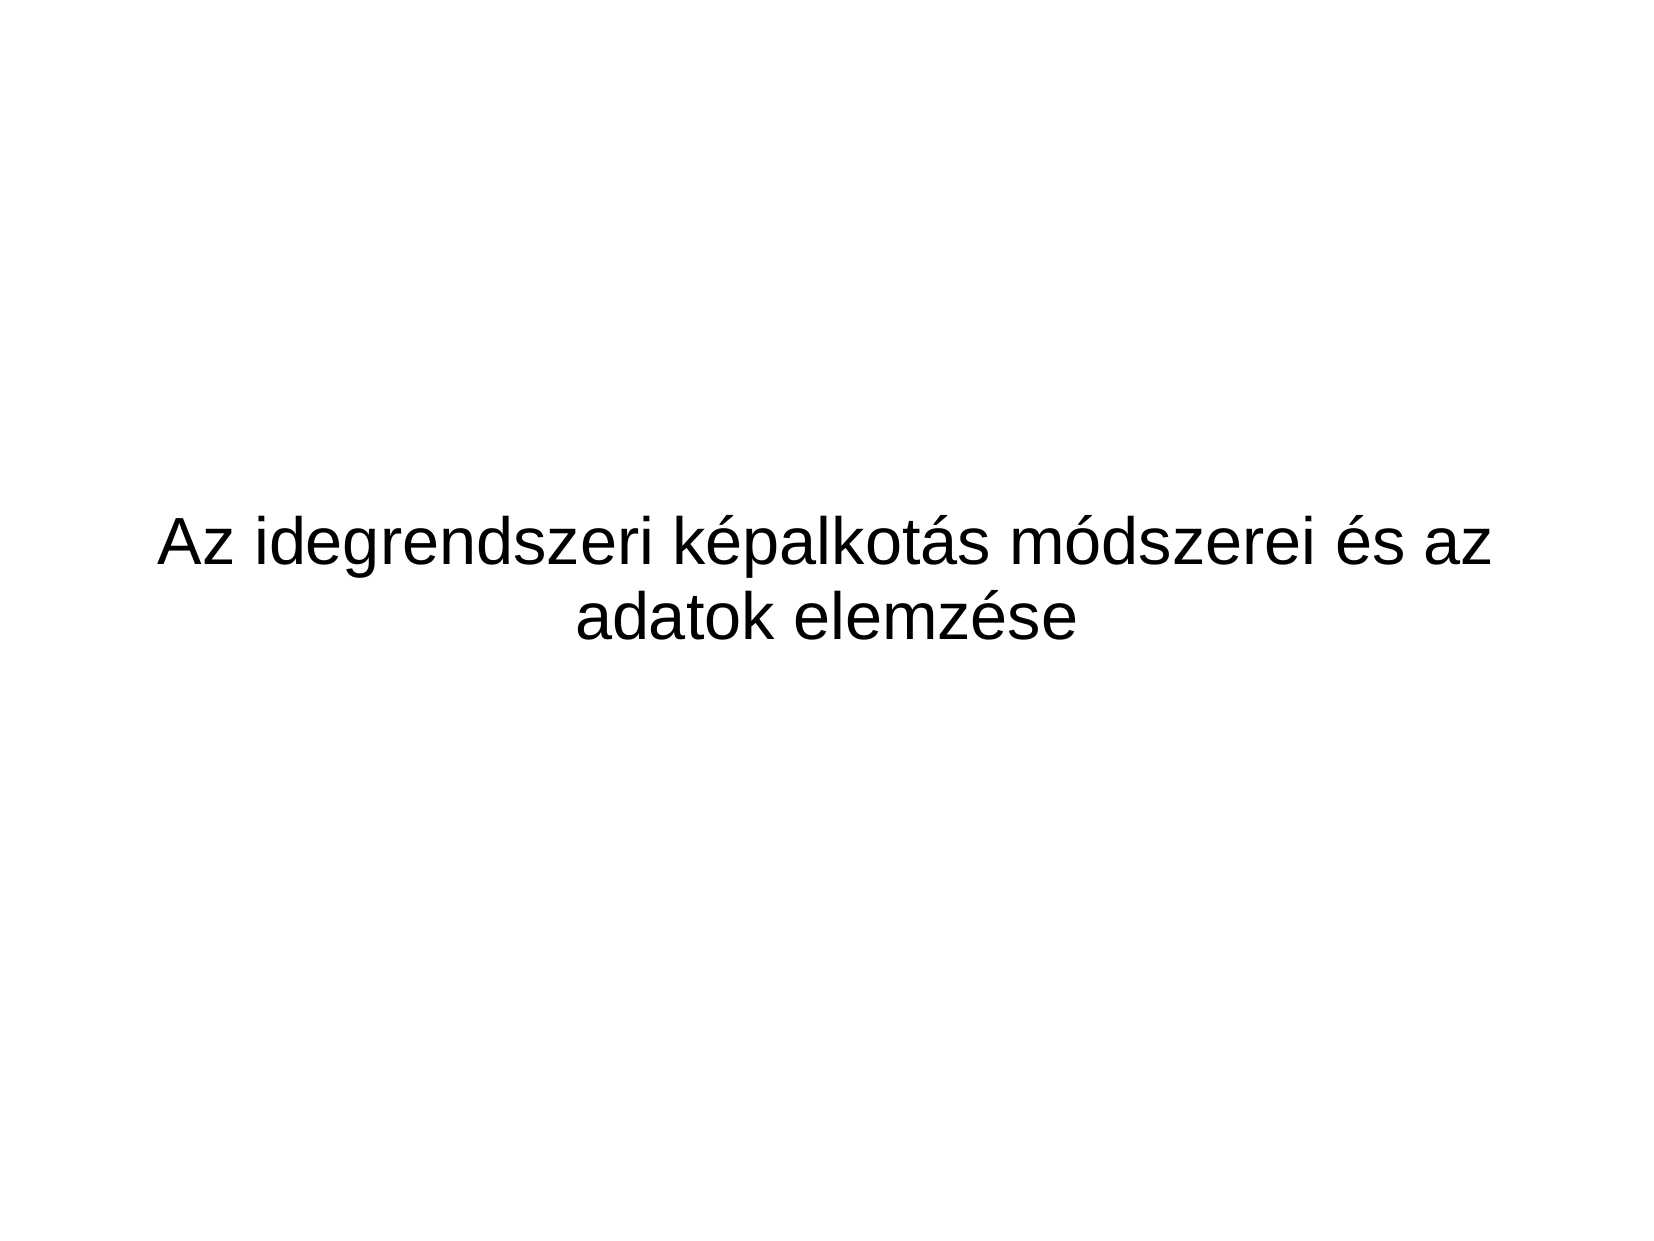

# Az idegrendszeri képalkotás módszerei és az adatok elemzése